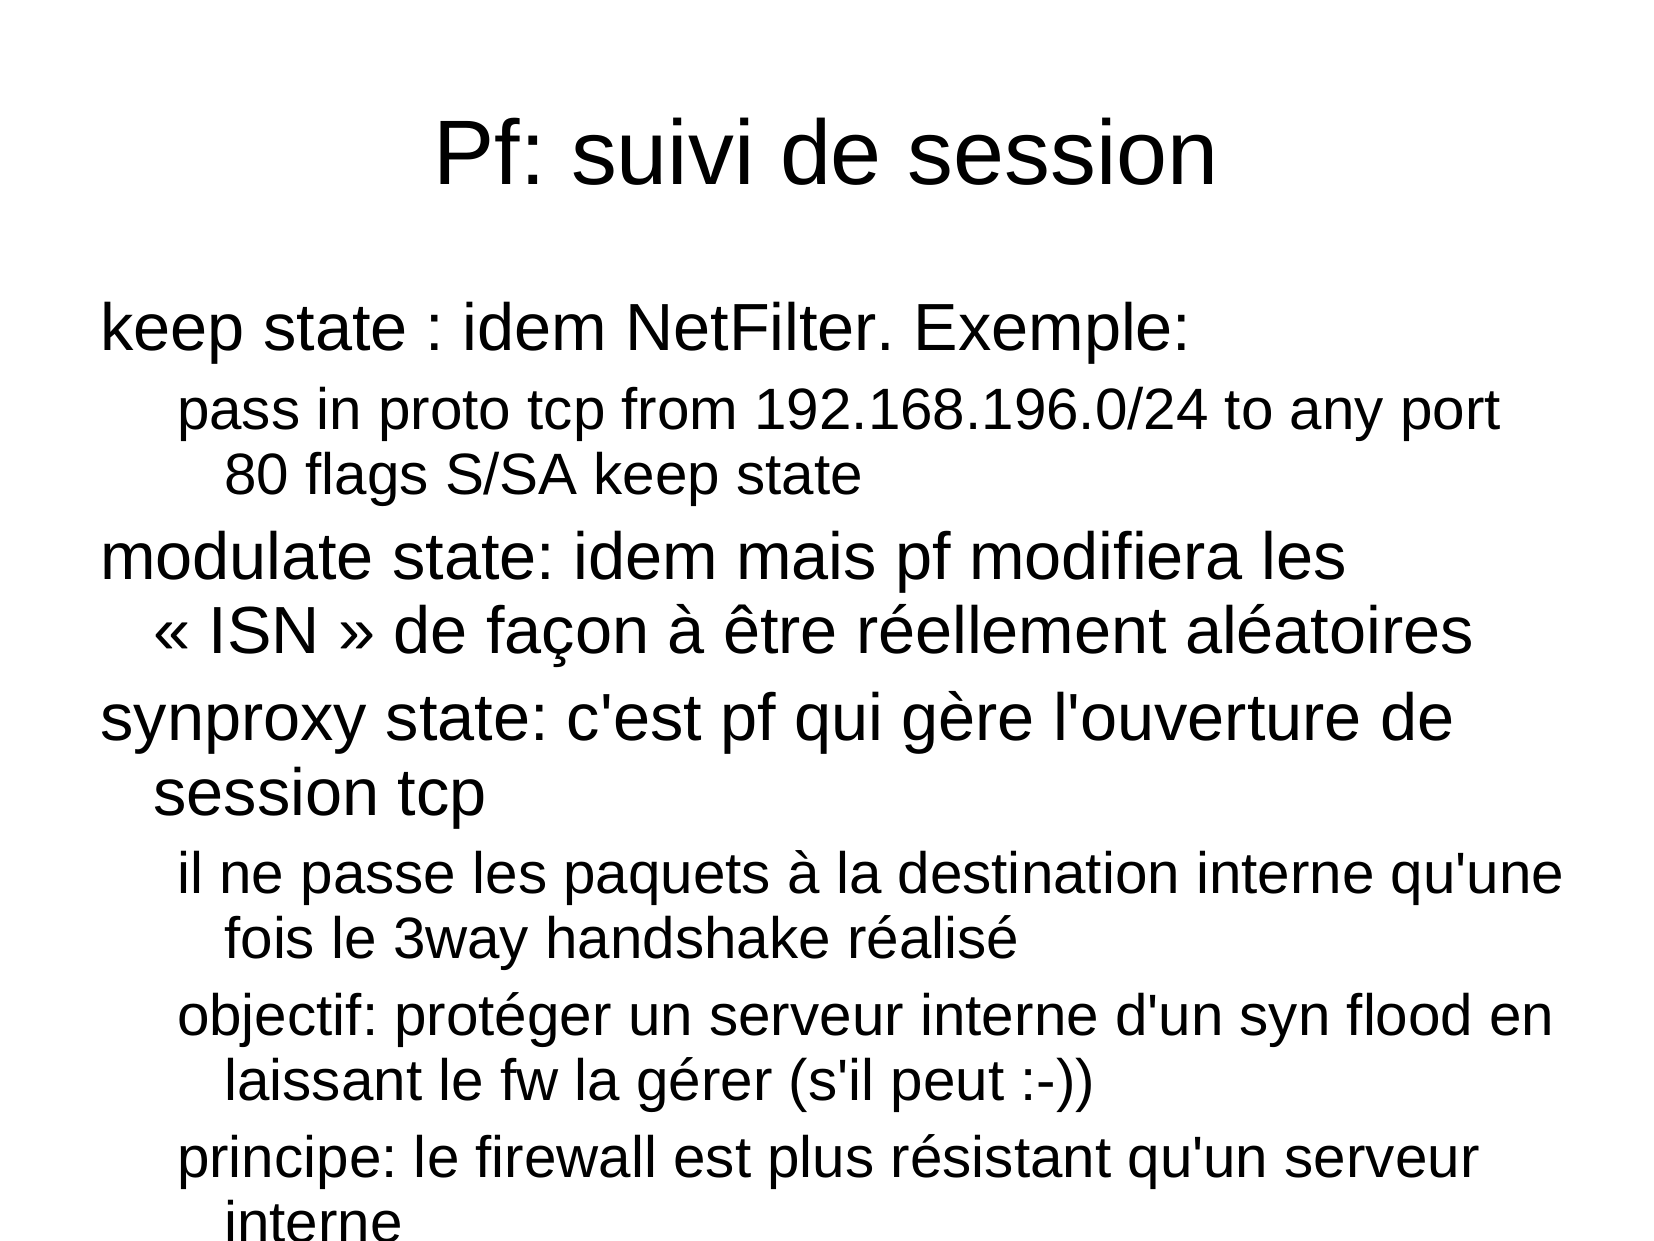

# Pf: suivi de session
keep state : idem NetFilter. Exemple:
pass in proto tcp from 192.168.196.0/24 to any port 80 flags S/SA keep state
modulate state: idem mais pf modifiera les « ISN » de façon à être réellement aléatoires
synproxy state: c'est pf qui gère l'ouverture de session tcp
il ne passe les paquets à la destination interne qu'une fois le 3way handshake réalisé
objectif: protéger un serveur interne d'un syn flood en laissant le fw la gérer (s'il peut :-))
principe: le firewall est plus résistant qu'un serveur interne